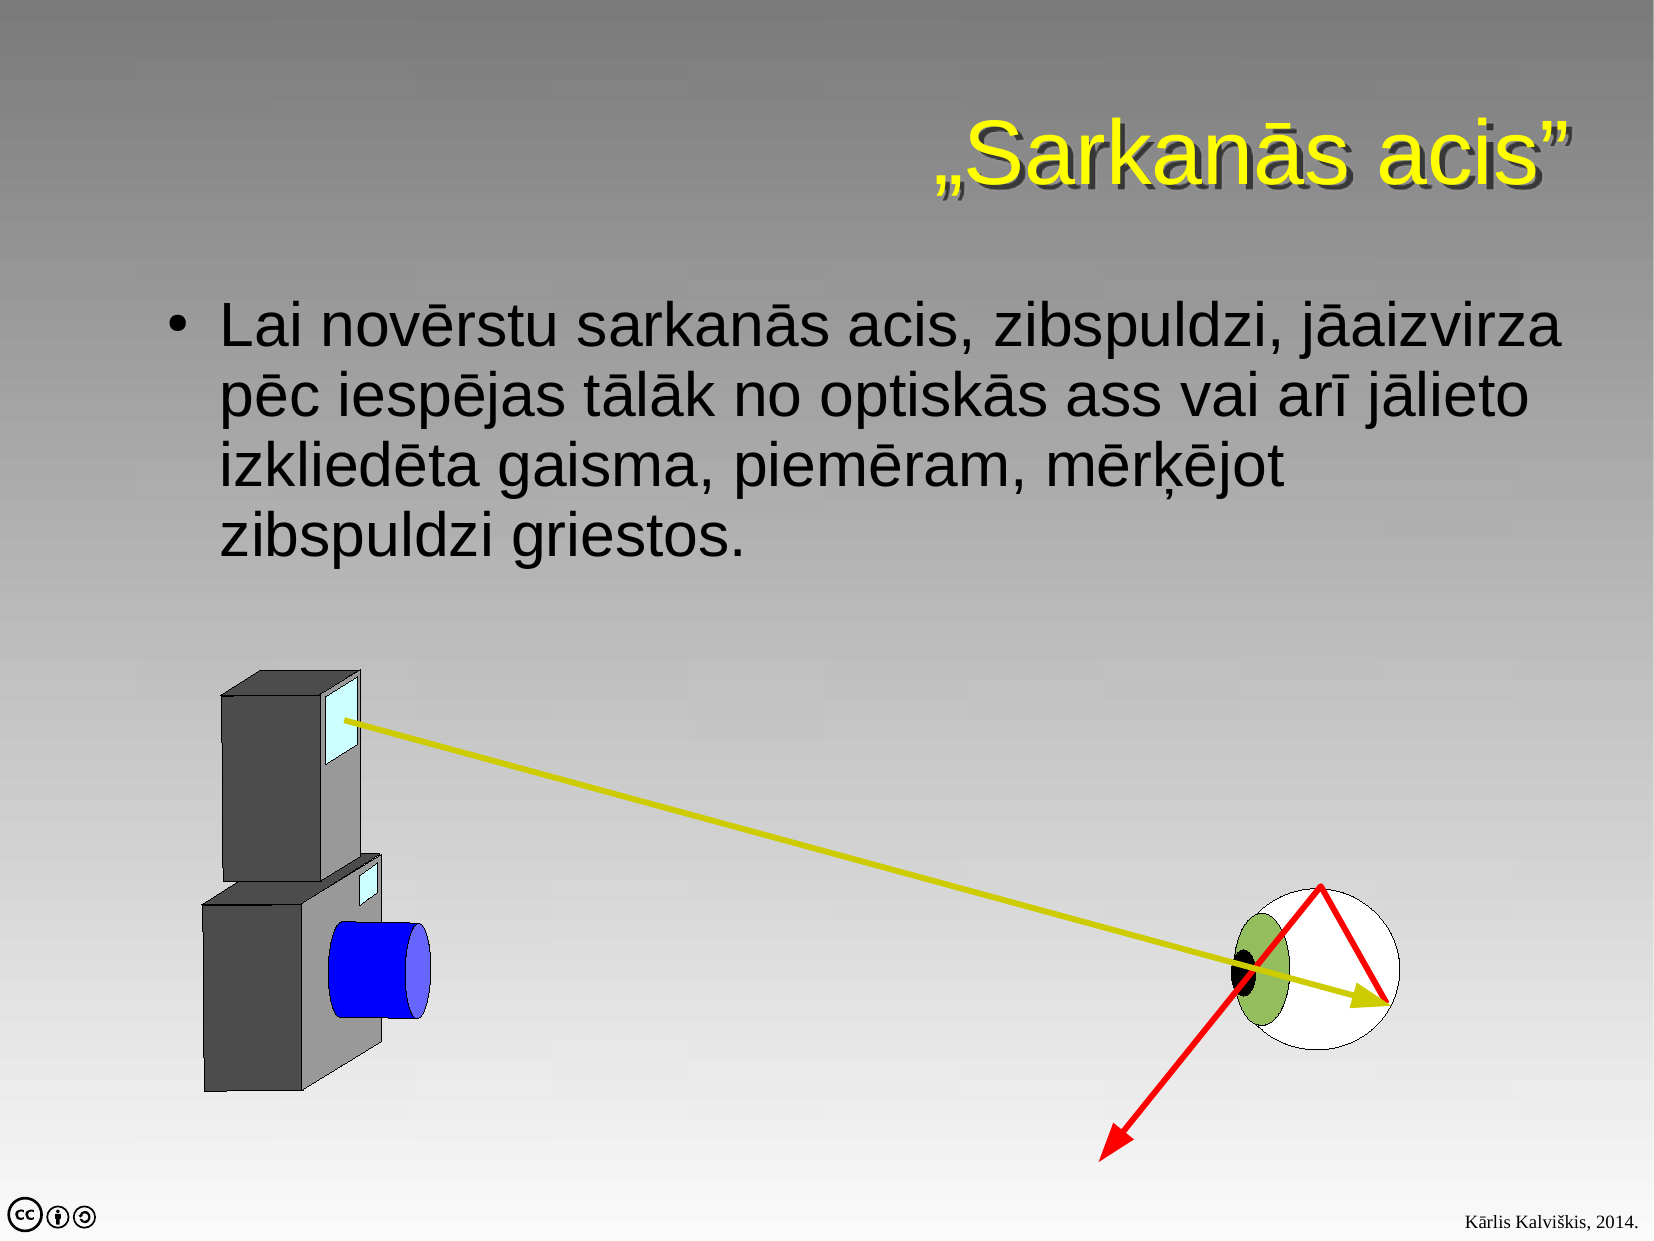

# „Sarkanās acis”
Lai novērstu sarkanās acis, zibspuldzi, jāaizvirza pēc iespējas tālāk no optiskās ass vai arī jālieto izkliedēta gaisma, piemēram, mērķējot zibspuldzi griestos.